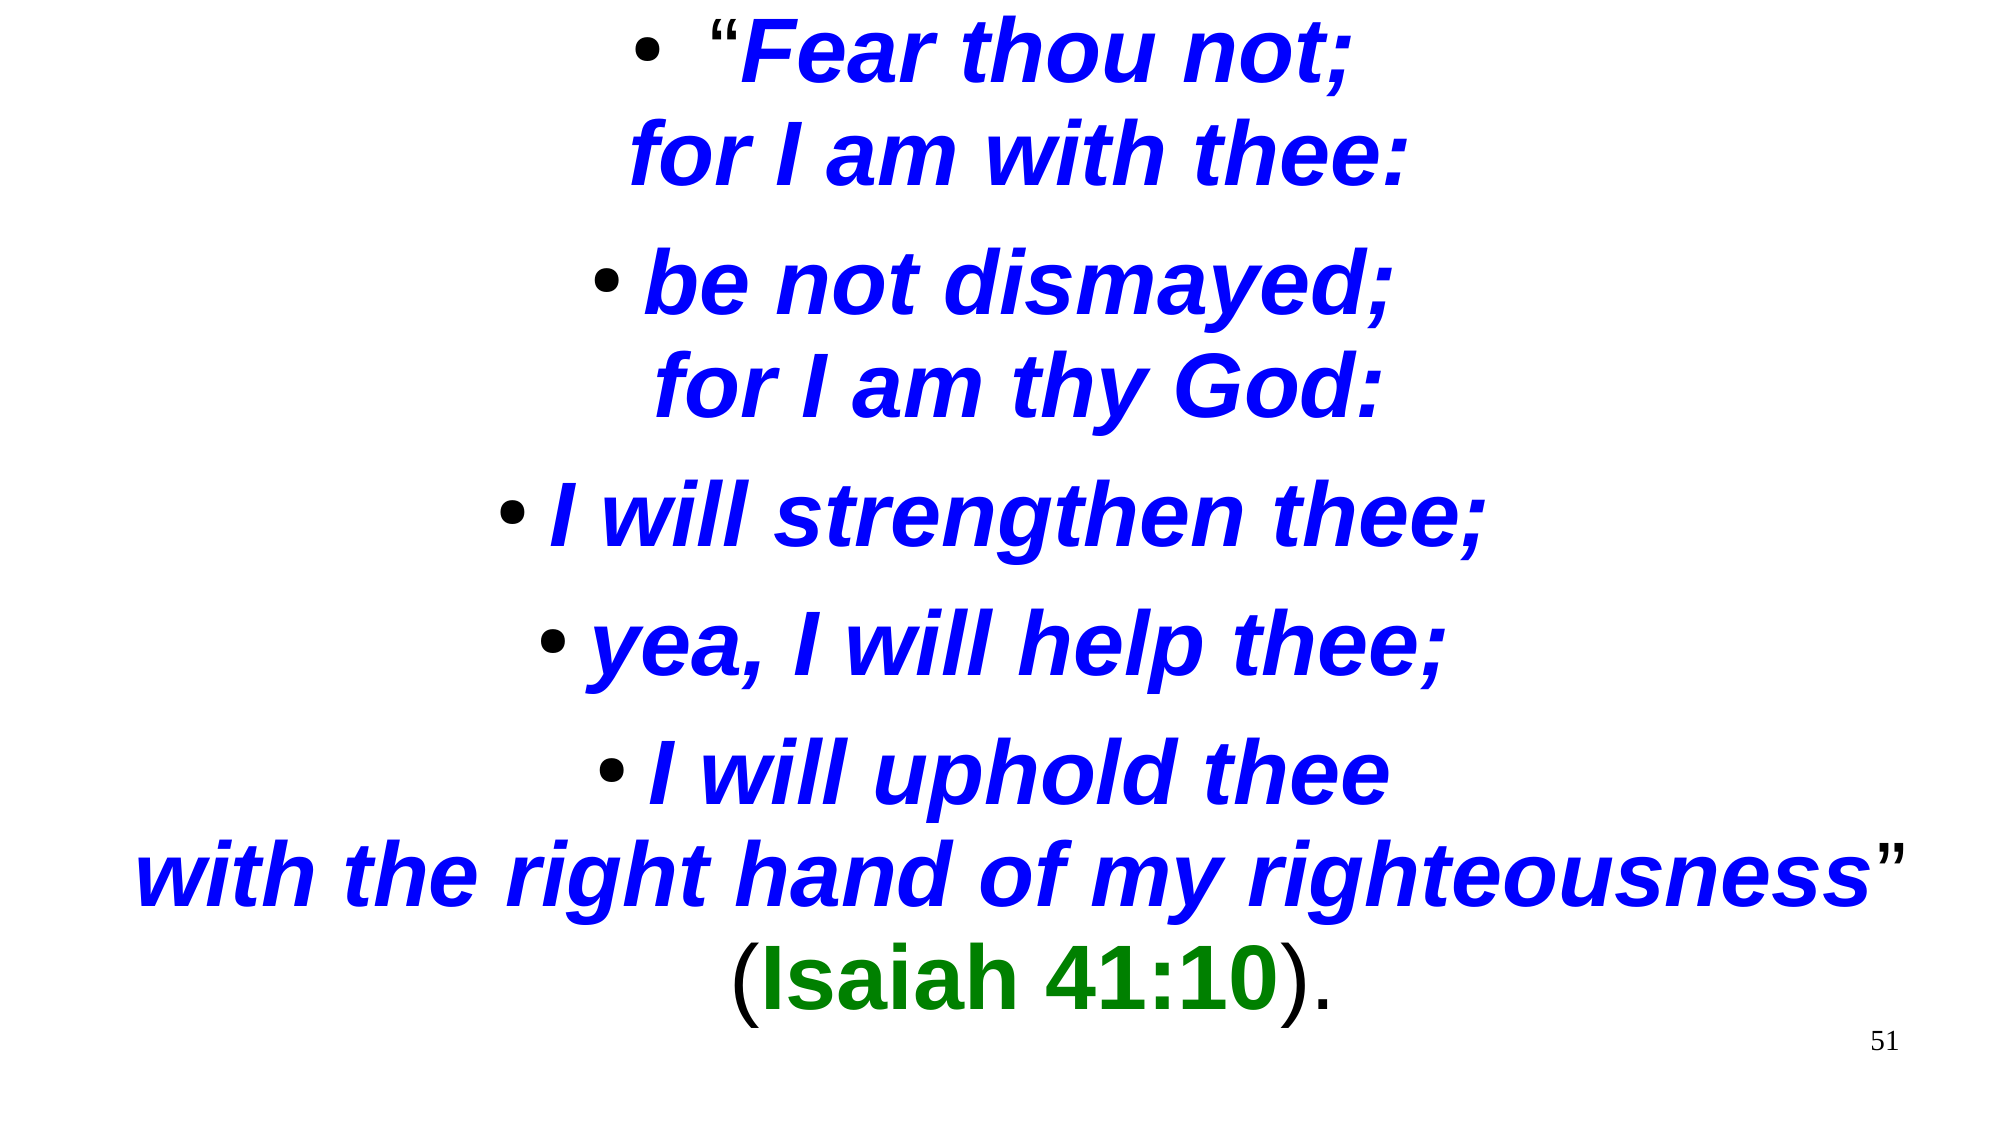

# “Fear thou not; for I am with thee:
be not dismayed;
for I am thy God:
I will strengthen thee;
yea, I will help thee;
I will uphold thee
with the right hand of my righteousness”
(Isaiah 41:10).
51